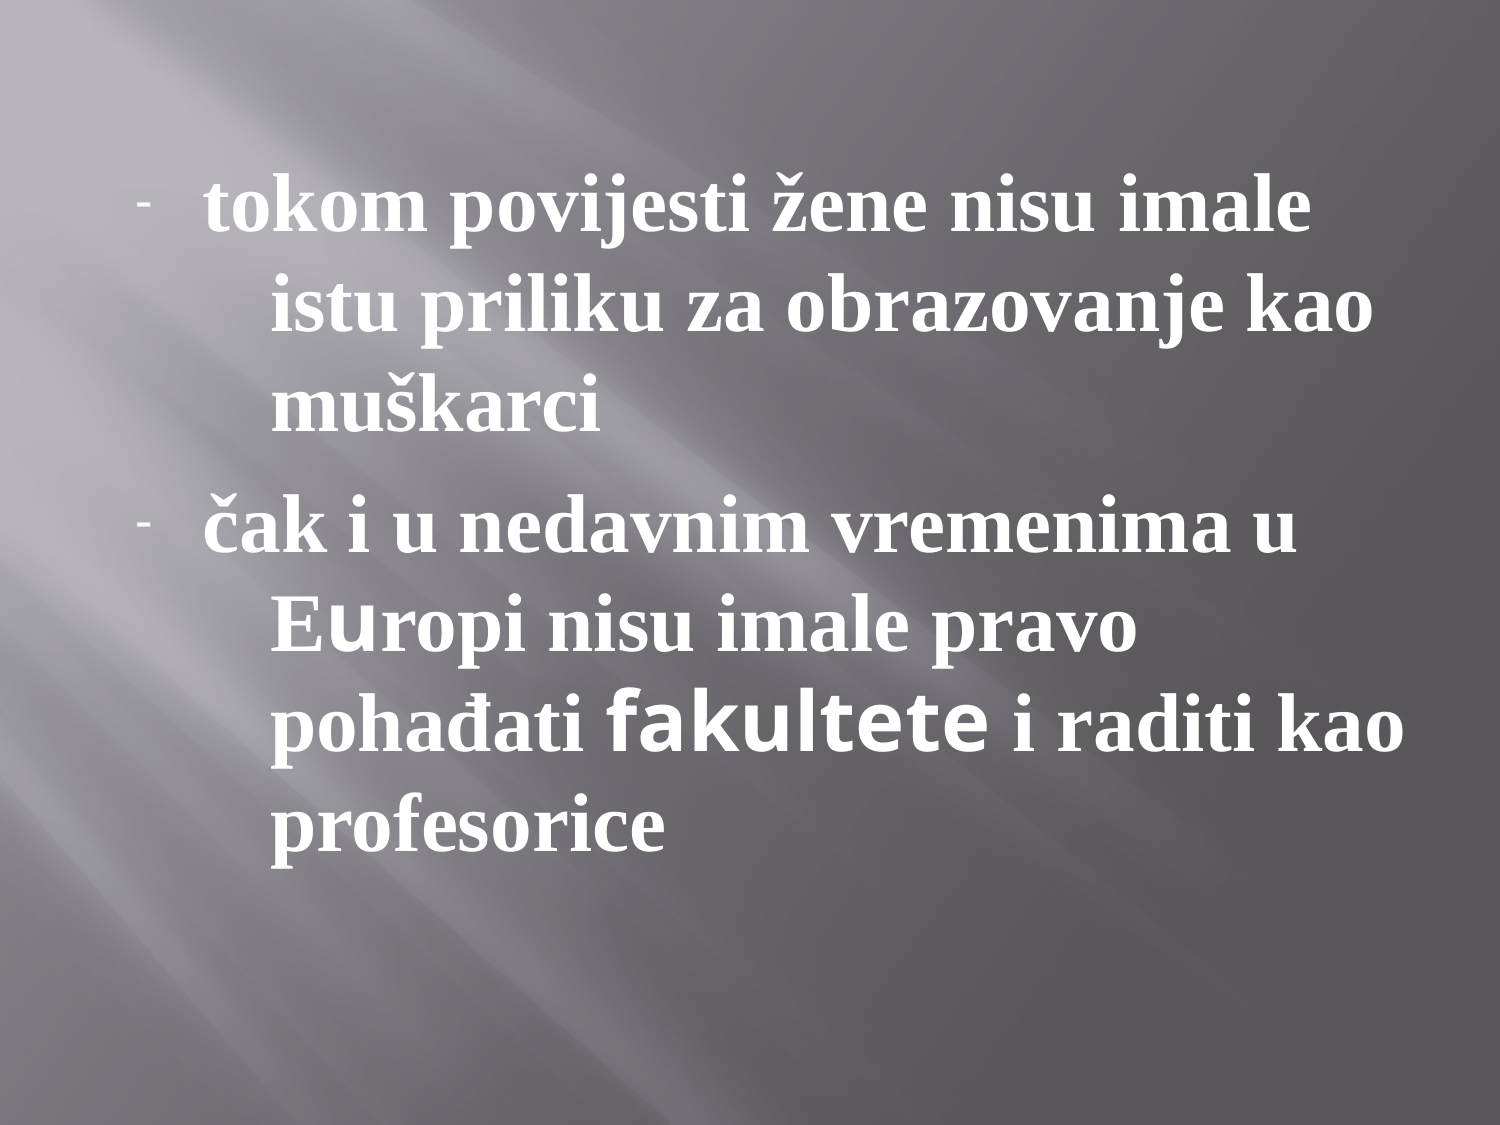

# tokom povijesti žene nisu imale istu priliku za obrazovanje kao muškarci
čak i u nedavnim vremenima u Europi nisu imale pravo pohađati fakultete i raditi kao profesorice